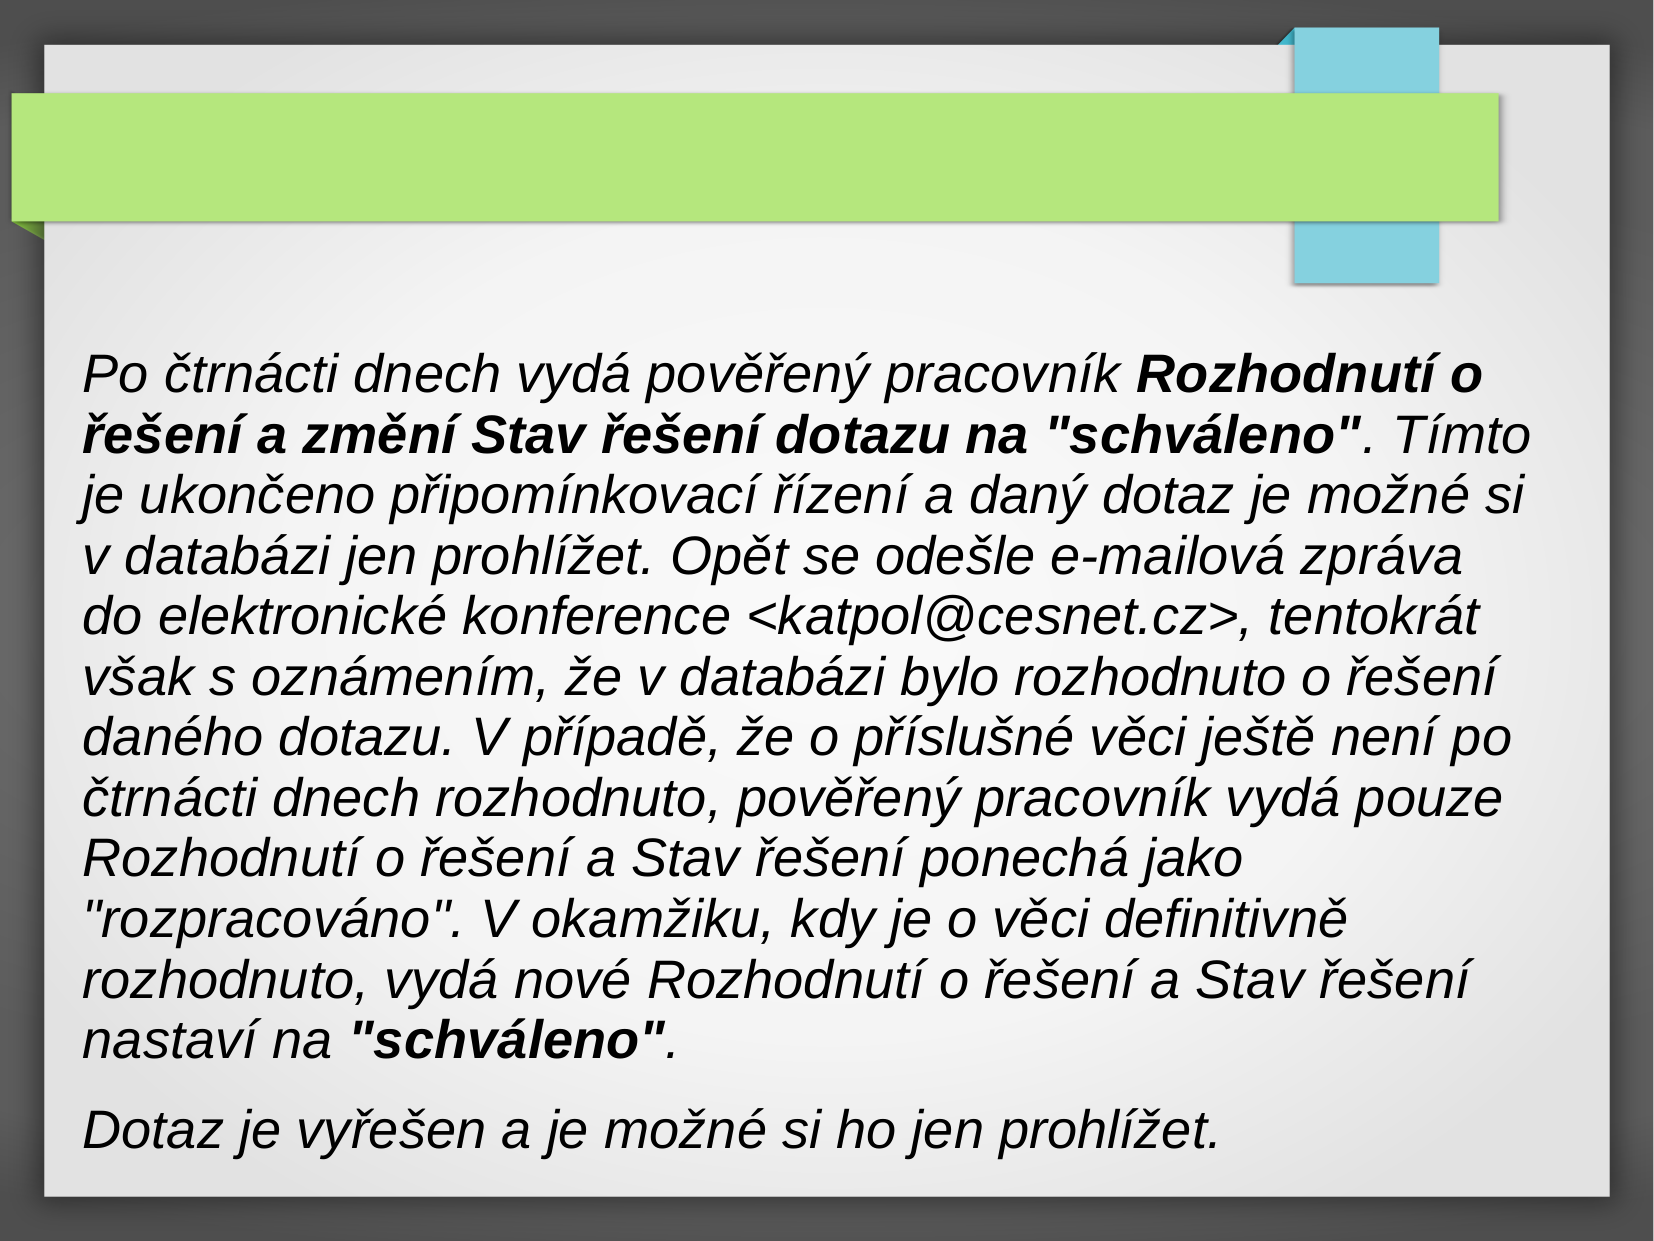

#
Po čtrnácti dnech vydá pověřený pracovník Rozhodnutí o řešení a změní Stav řešení dotazu na "schváleno". Tímto je ukončeno připomínkovací řízení a daný dotaz je možné si v databázi jen prohlížet. Opět se odešle e-mailová zpráva do elektronické konference <katpol@cesnet.cz>, tentokrát však s oznámením, že v databázi bylo rozhodnuto o řešení daného dotazu. V případě, že o příslušné věci ještě není po čtrnácti dnech rozhodnuto, pověřený pracovník vydá pouze Rozhodnutí o řešení a Stav řešení ponechá jako "rozpracováno". V okamžiku, kdy je o věci definitivně rozhodnuto, vydá nové Rozhodnutí o řešení a Stav řešení nastaví na "schváleno".
Dotaz je vyřešen a je možné si ho jen prohlížet.